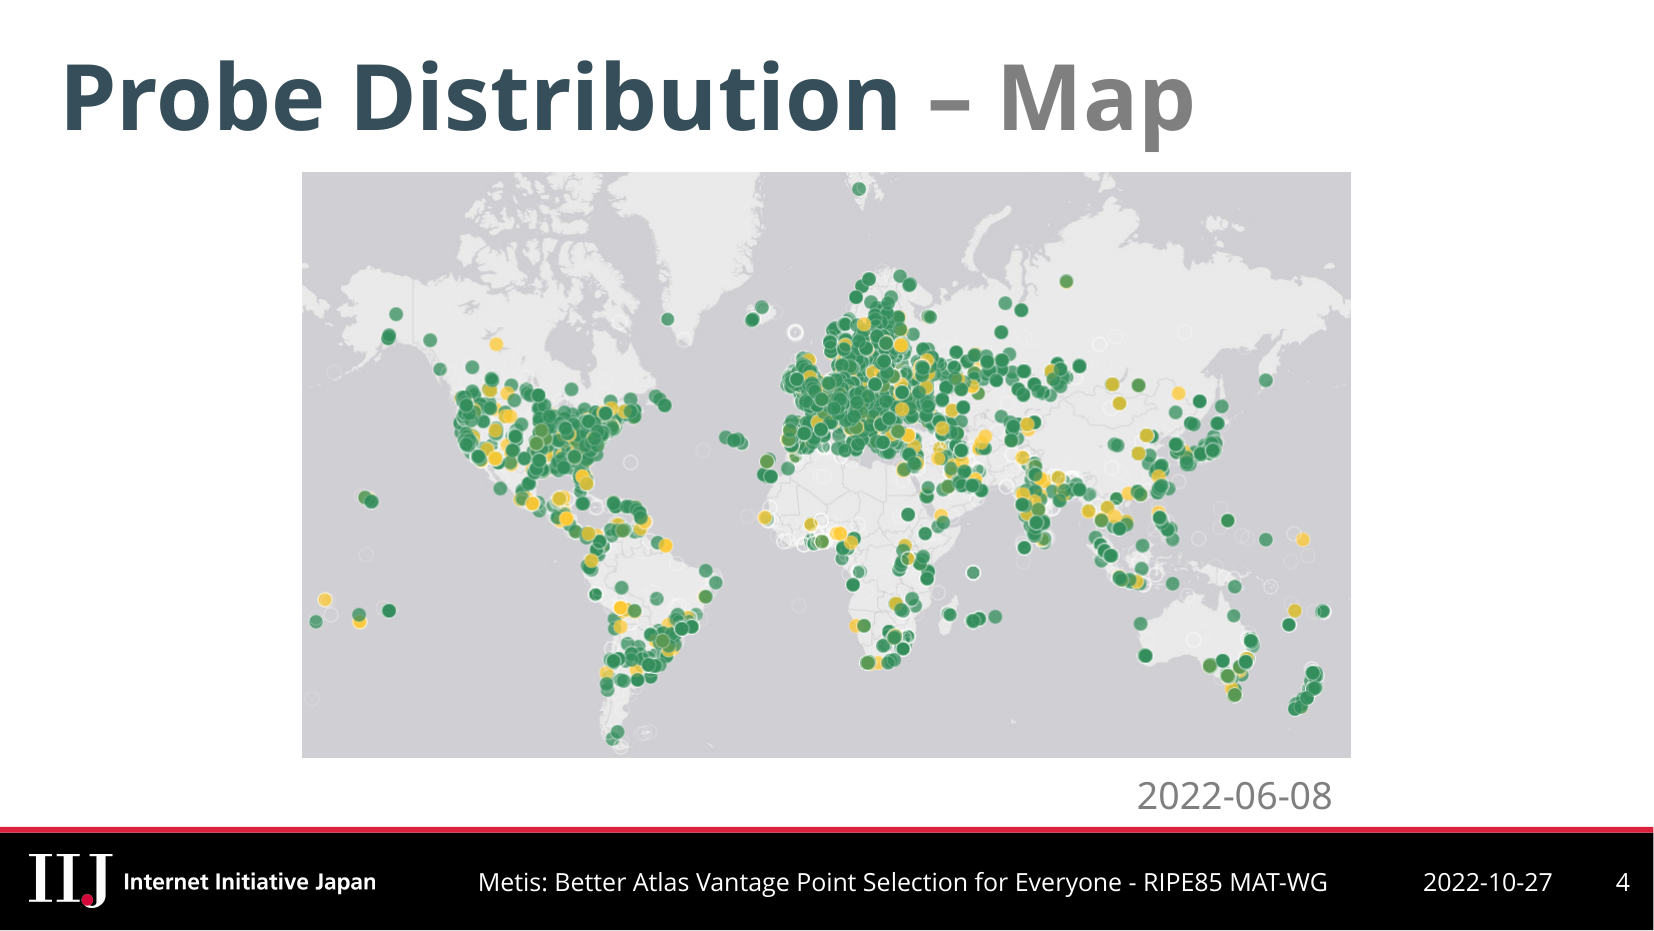

# Probe Distribution – Map
2022-06-08
Metis: Better Atlas Vantage Point Selection for Everyone - RIPE85 MAT-WG
2022-10-27
4